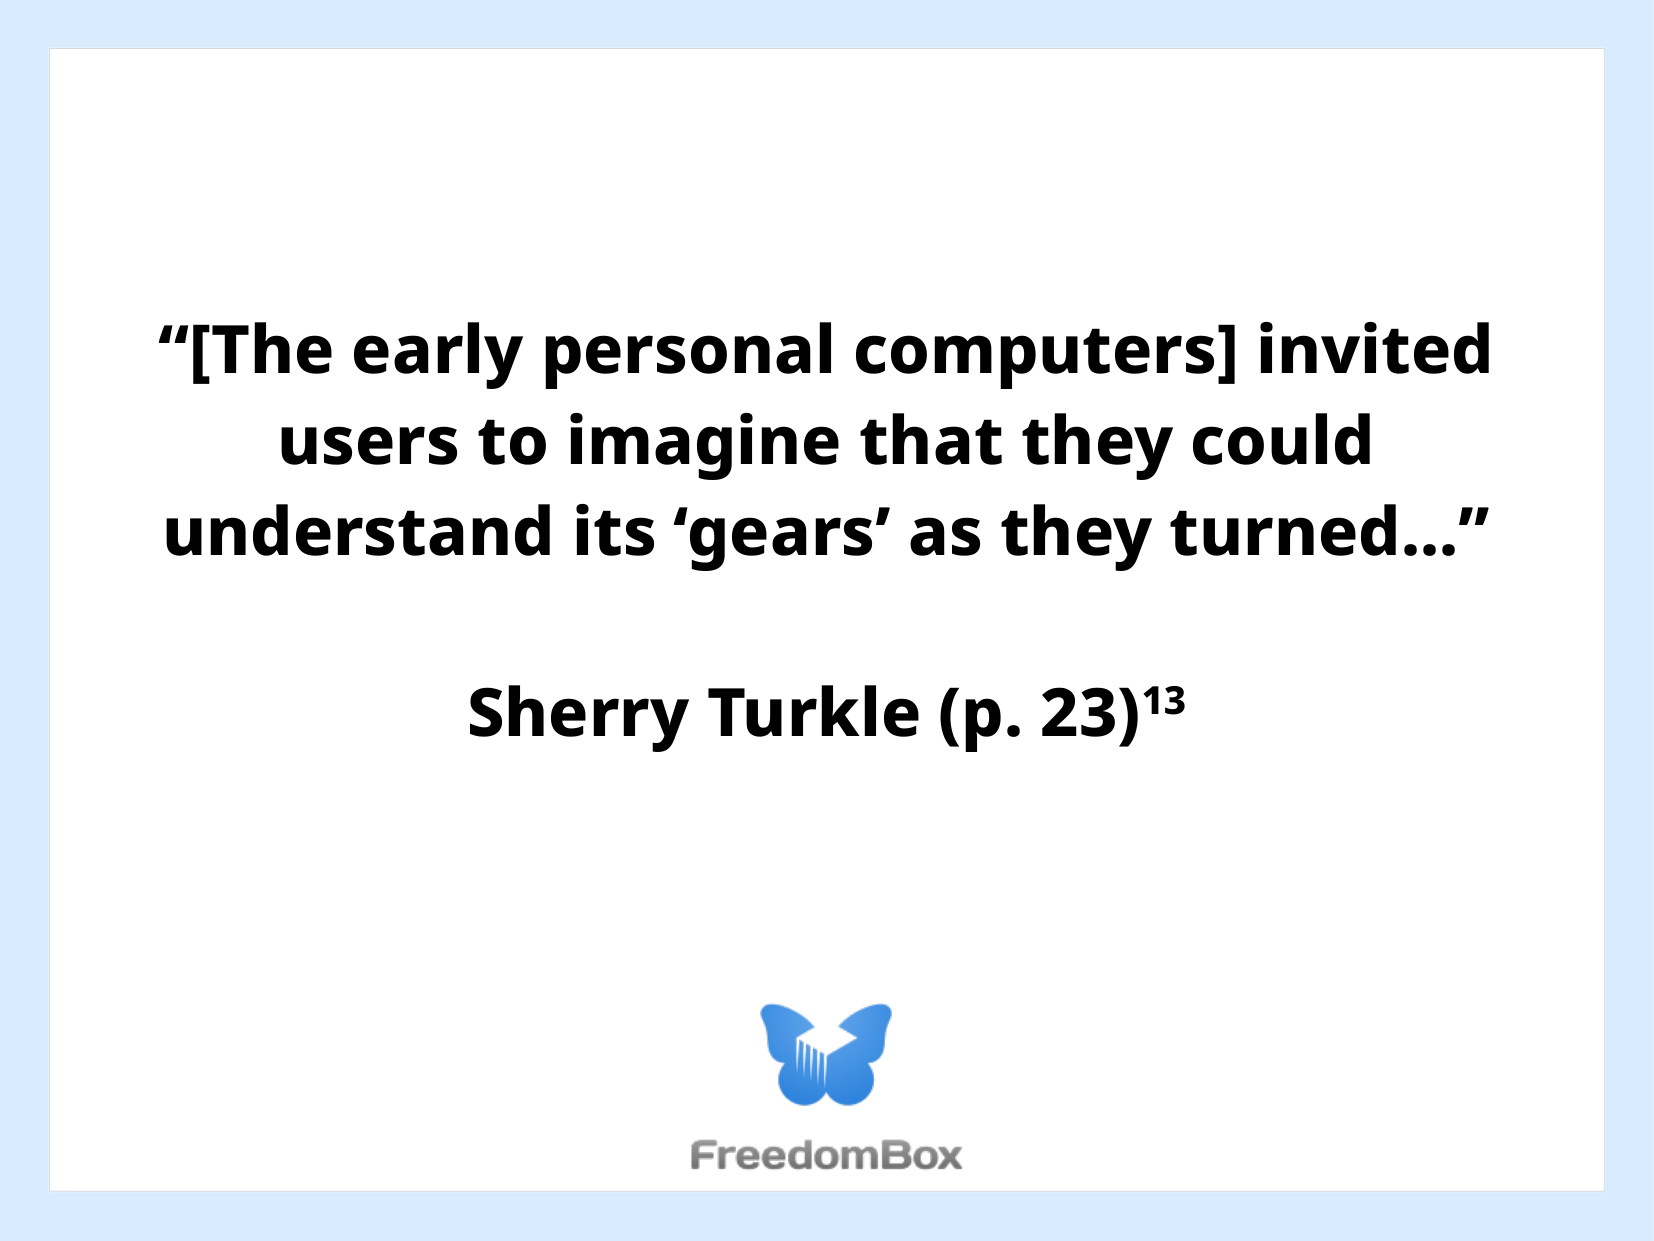

# “[The early personal computers] invited users to imagine that they could understand its ‘gears’ as they turned...”
Sherry Turkle (p. 23)13